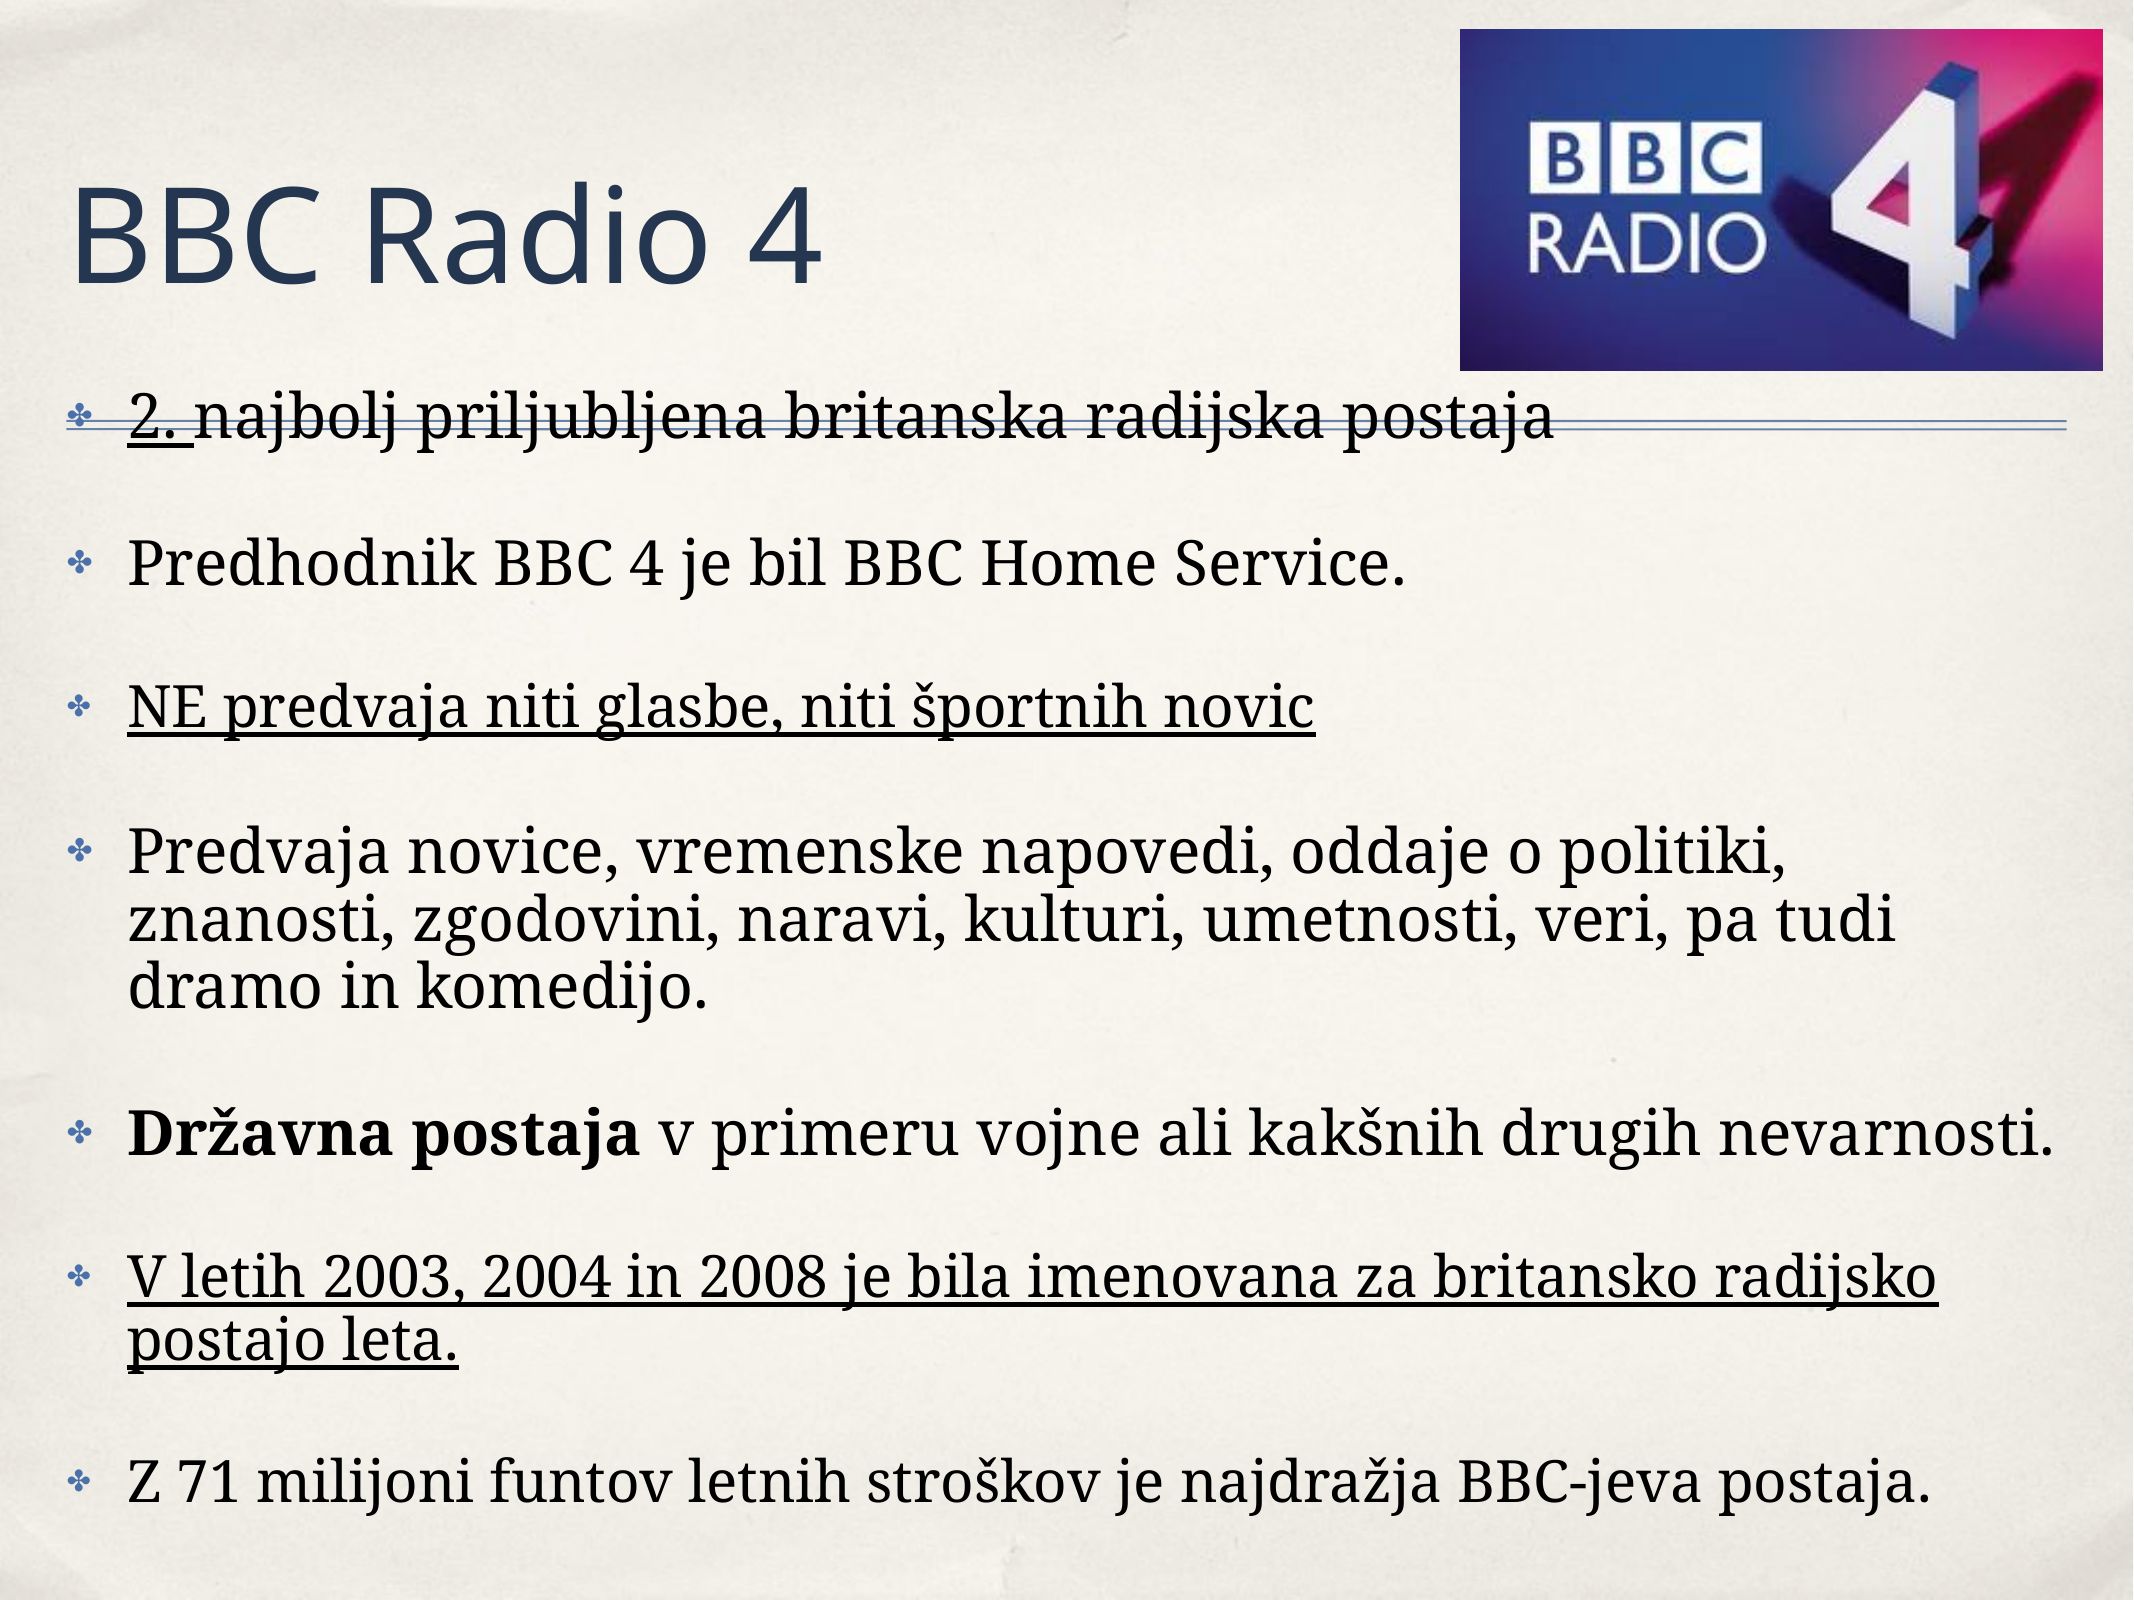

# BBC Radio 4
2. najbolj priljubljena britanska radijska postaja
Predhodnik BBC 4 je bil BBC Home Service.
NE predvaja niti glasbe, niti športnih novic
Predvaja novice, vremenske napovedi, oddaje o politiki, znanosti, zgodovini, naravi, kulturi, umetnosti, veri, pa tudi dramo in komedijo.
Državna postaja v primeru vojne ali kakšnih drugih nevarnosti.
V letih 2003, 2004 in 2008 je bila imenovana za britansko radijsko postajo leta.
Z 71 milijoni funtov letnih stroškov je najdražja BBC-jeva postaja.